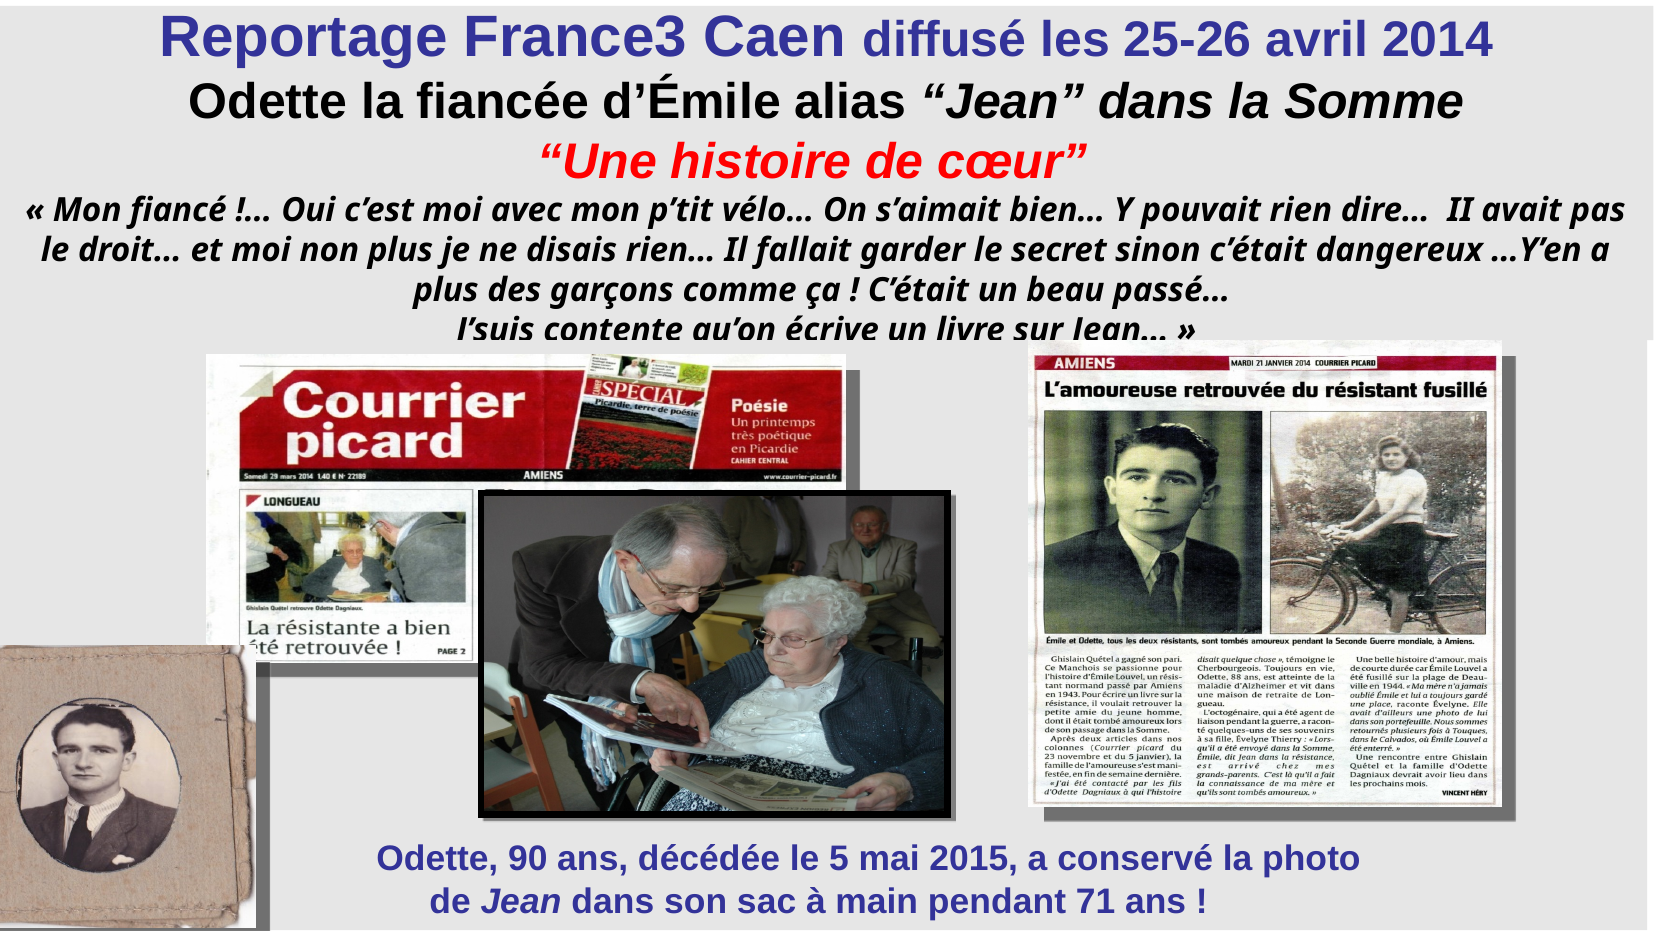

# Reportage France3 Caen diffusé les 25-26 avril 2014 Odette la fiancée d’Émile alias “Jean” dans la Somme “Une histoire de cœur” « Mon fiancé !… Oui c’est moi avec mon p’tit vélo… On s’aimait bien… Y pouvait rien dire… II avait pas le droit… et moi non plus je ne disais rien… Il fallait garder le secret sinon c’était dangereux …Y’en a plus des garçons comme ça ! C’était un beau passé… J’suis contente qu’on écrive un livre sur Jean… »
	 Odette, 90 ans, décédée le 5 mai 2015, a conservé la photo 	 de Jean dans son sac à main pendant 71 ans !